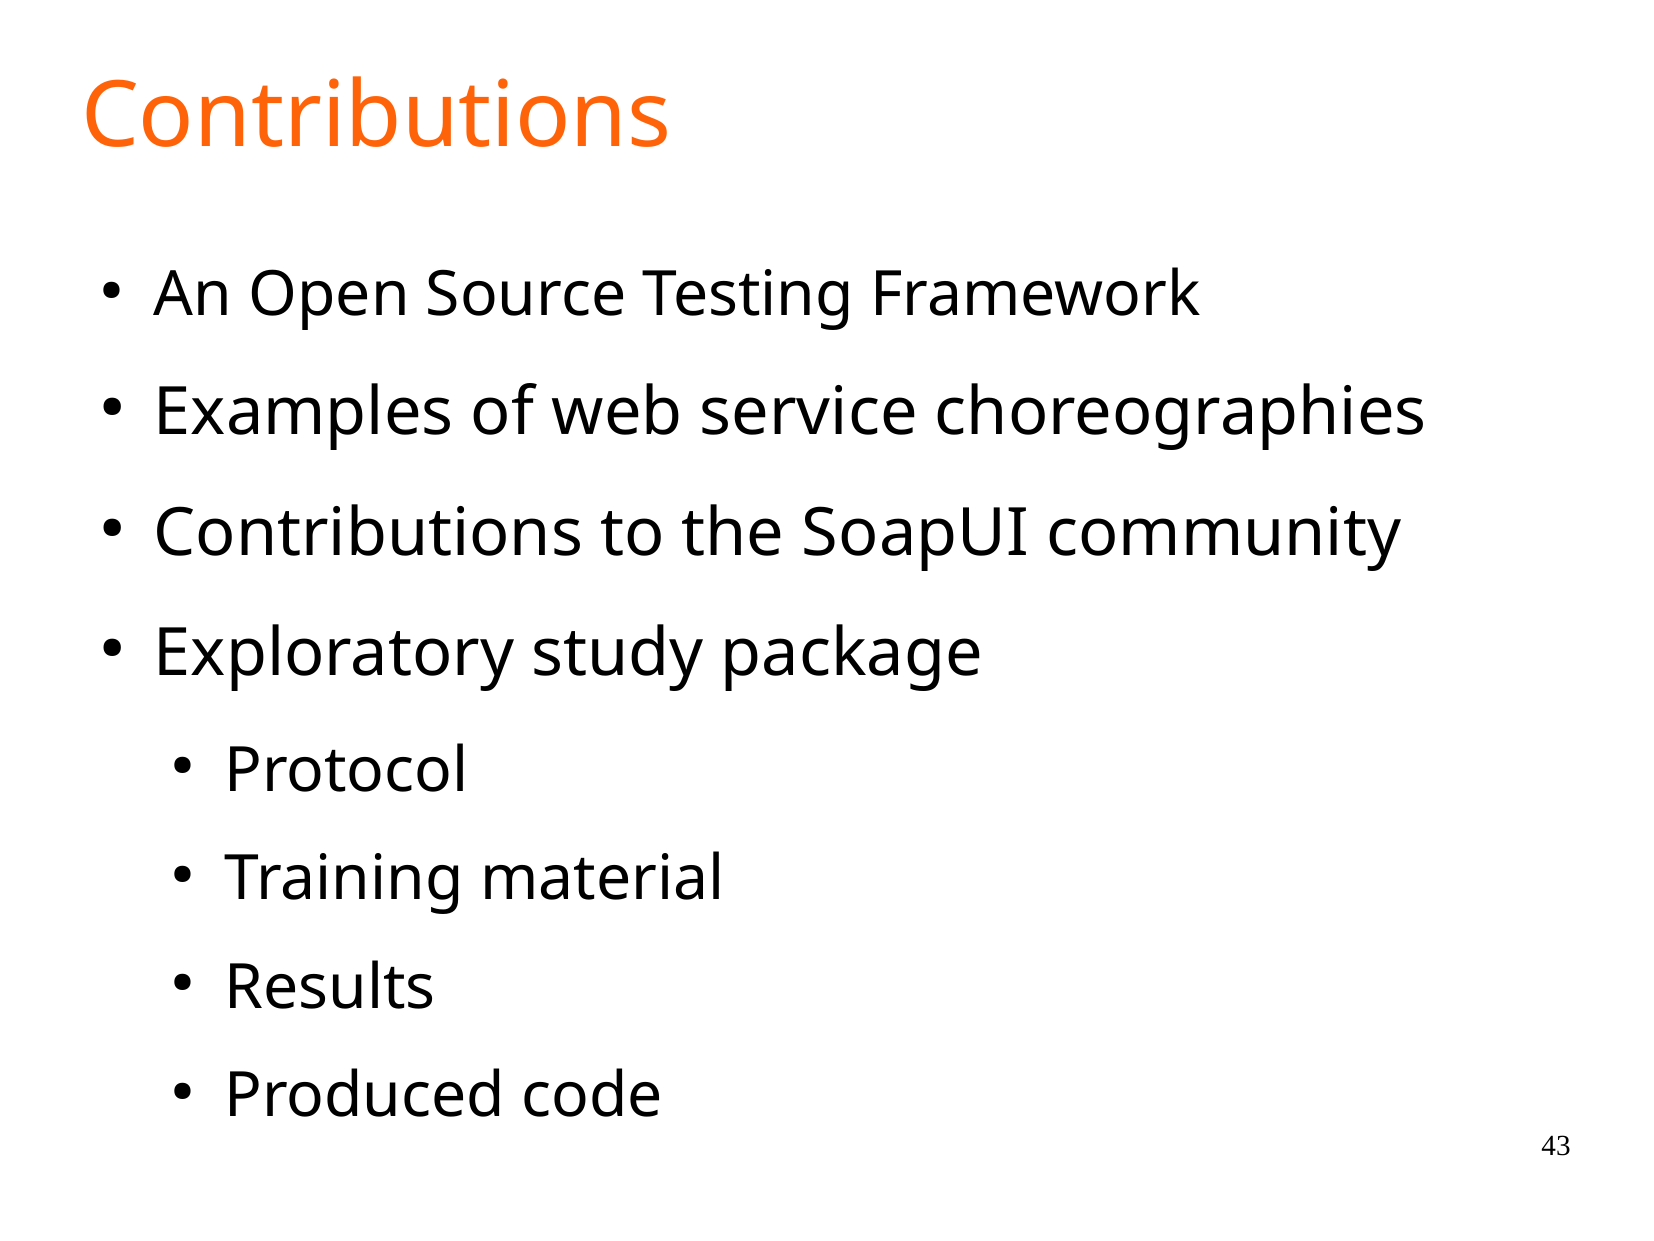

# Contributions
An Open Source Testing Framework
Examples of web service choreographies
Contributions to the SoapUI community
Exploratory study package
Protocol
Training material
Results
Produced code
43